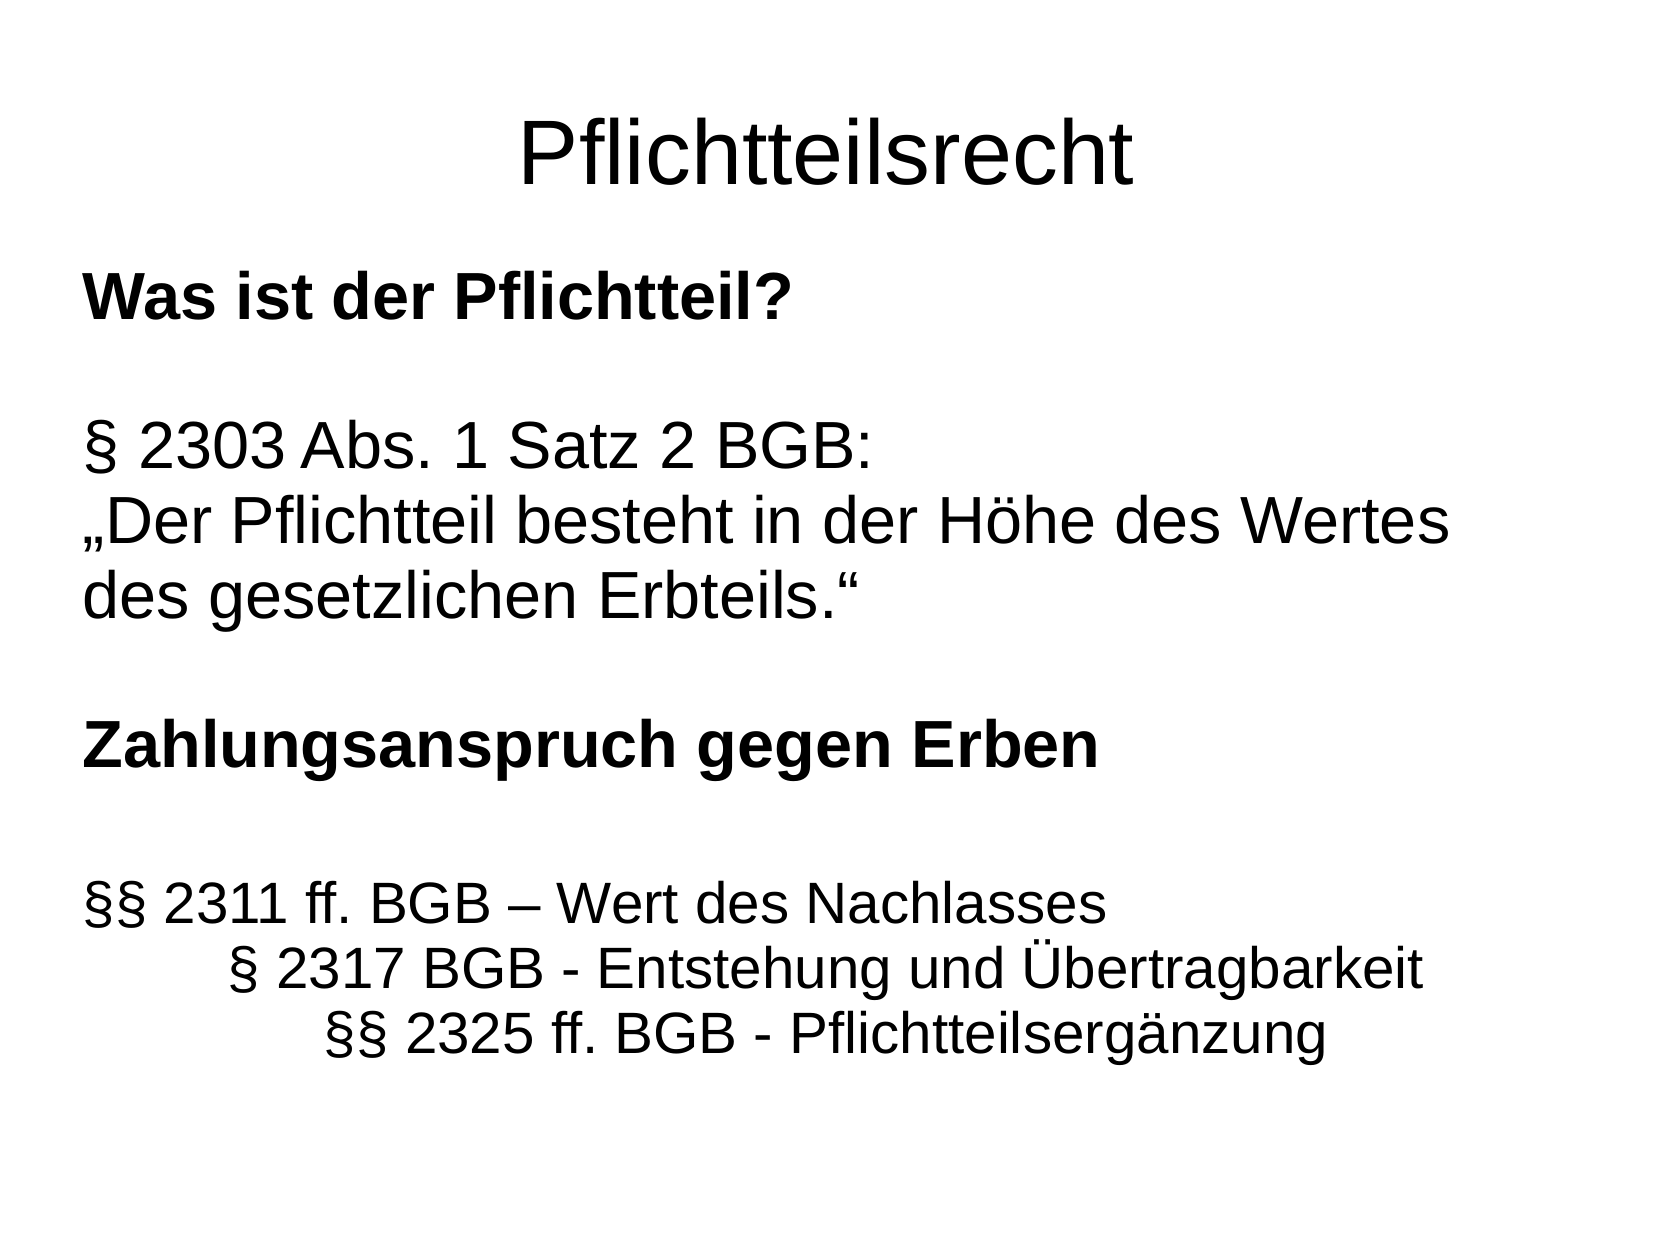

# Pflichtteilsrecht
Was ist der Pflichtteil?
§ 2303 Abs. 1 Satz 2 BGB:
„Der Pflichtteil besteht in der Höhe des Wertes des gesetzlichen Erbteils.“
Zahlungsanspruch gegen Erben
§§ 2311 ff. BGB – Wert des Nachlasses
§ 2317 BGB - Entstehung und Übertragbarkeit
§§ 2325 ff. BGB - Pflichtteilsergänzung